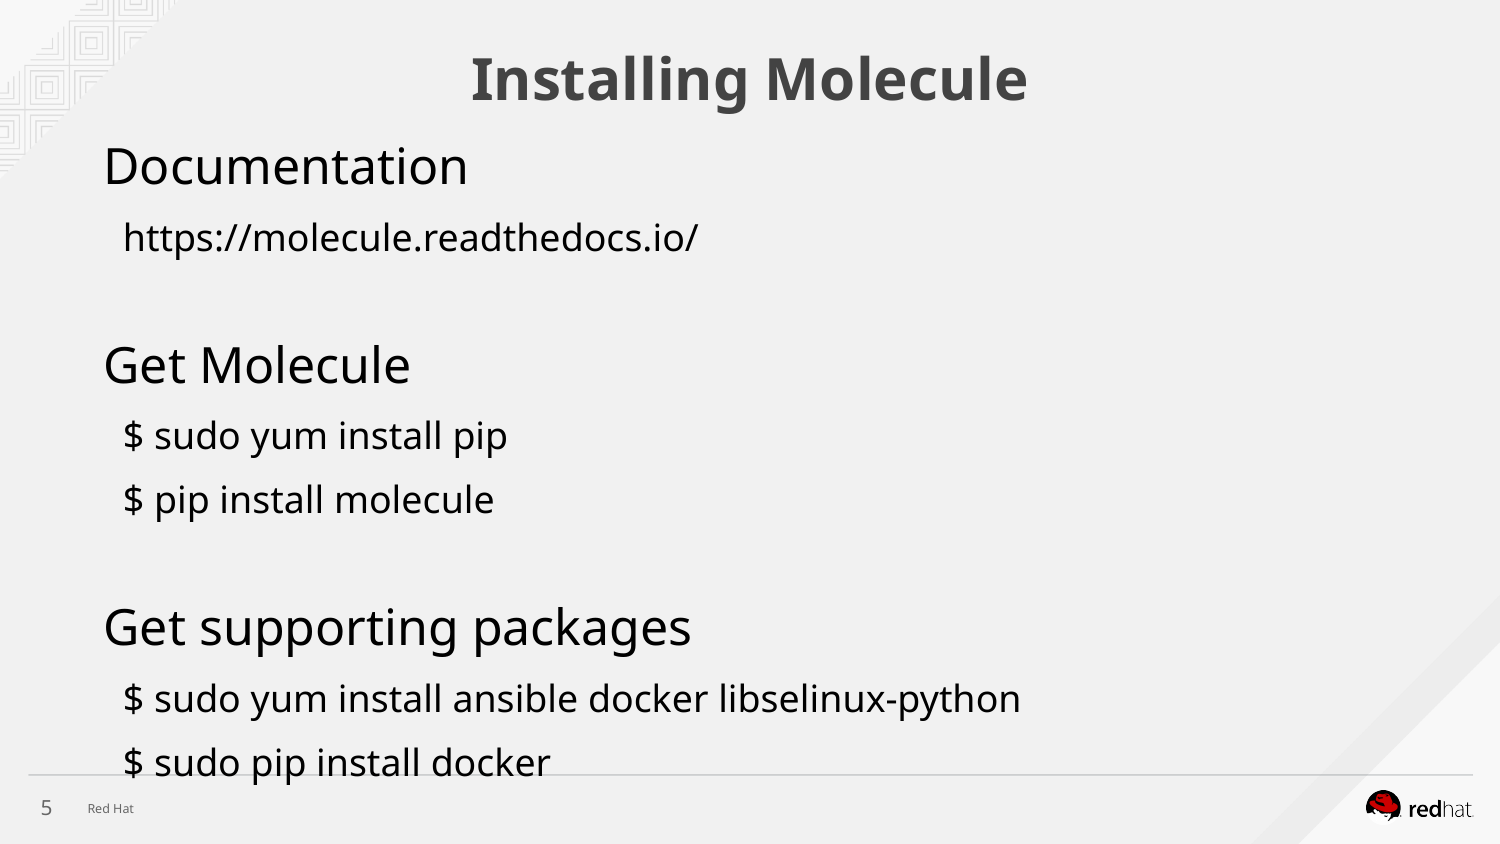

Installing Molecule
# Documentation
 https://molecule.readthedocs.io/
Get Molecule
 $ sudo yum install pip
 $ pip install molecule
Get supporting packages
 $ sudo yum install ansible docker libselinux-python
 $ sudo pip install docker